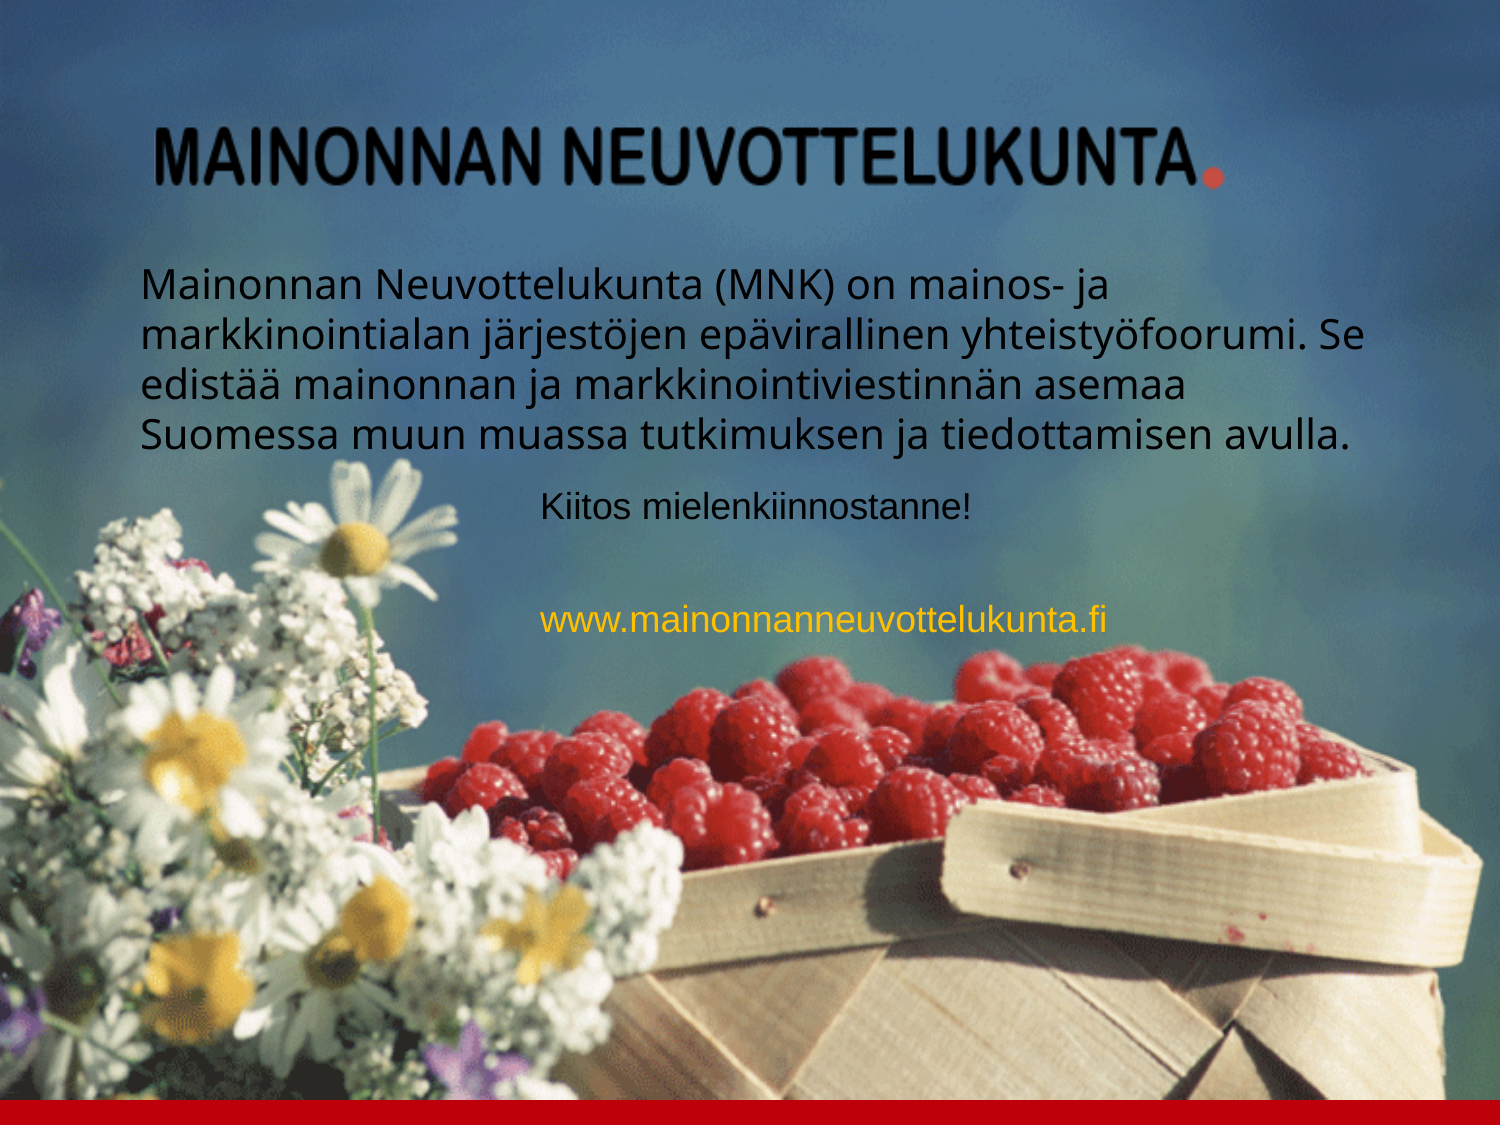

# Mainonnan Neuvottelukunta (MNK) on mainos- ja markkinointialan järjestöjen epävirallinen yhteistyöfoorumi. Se edistää mainonnan ja markkinointiviestinnän asemaa Suomessa muun muassa tutkimuksen ja tiedottamisen avulla.
Kiitos mielenkiinnostanne!
www.mainonnanneuvottelukunta.fi